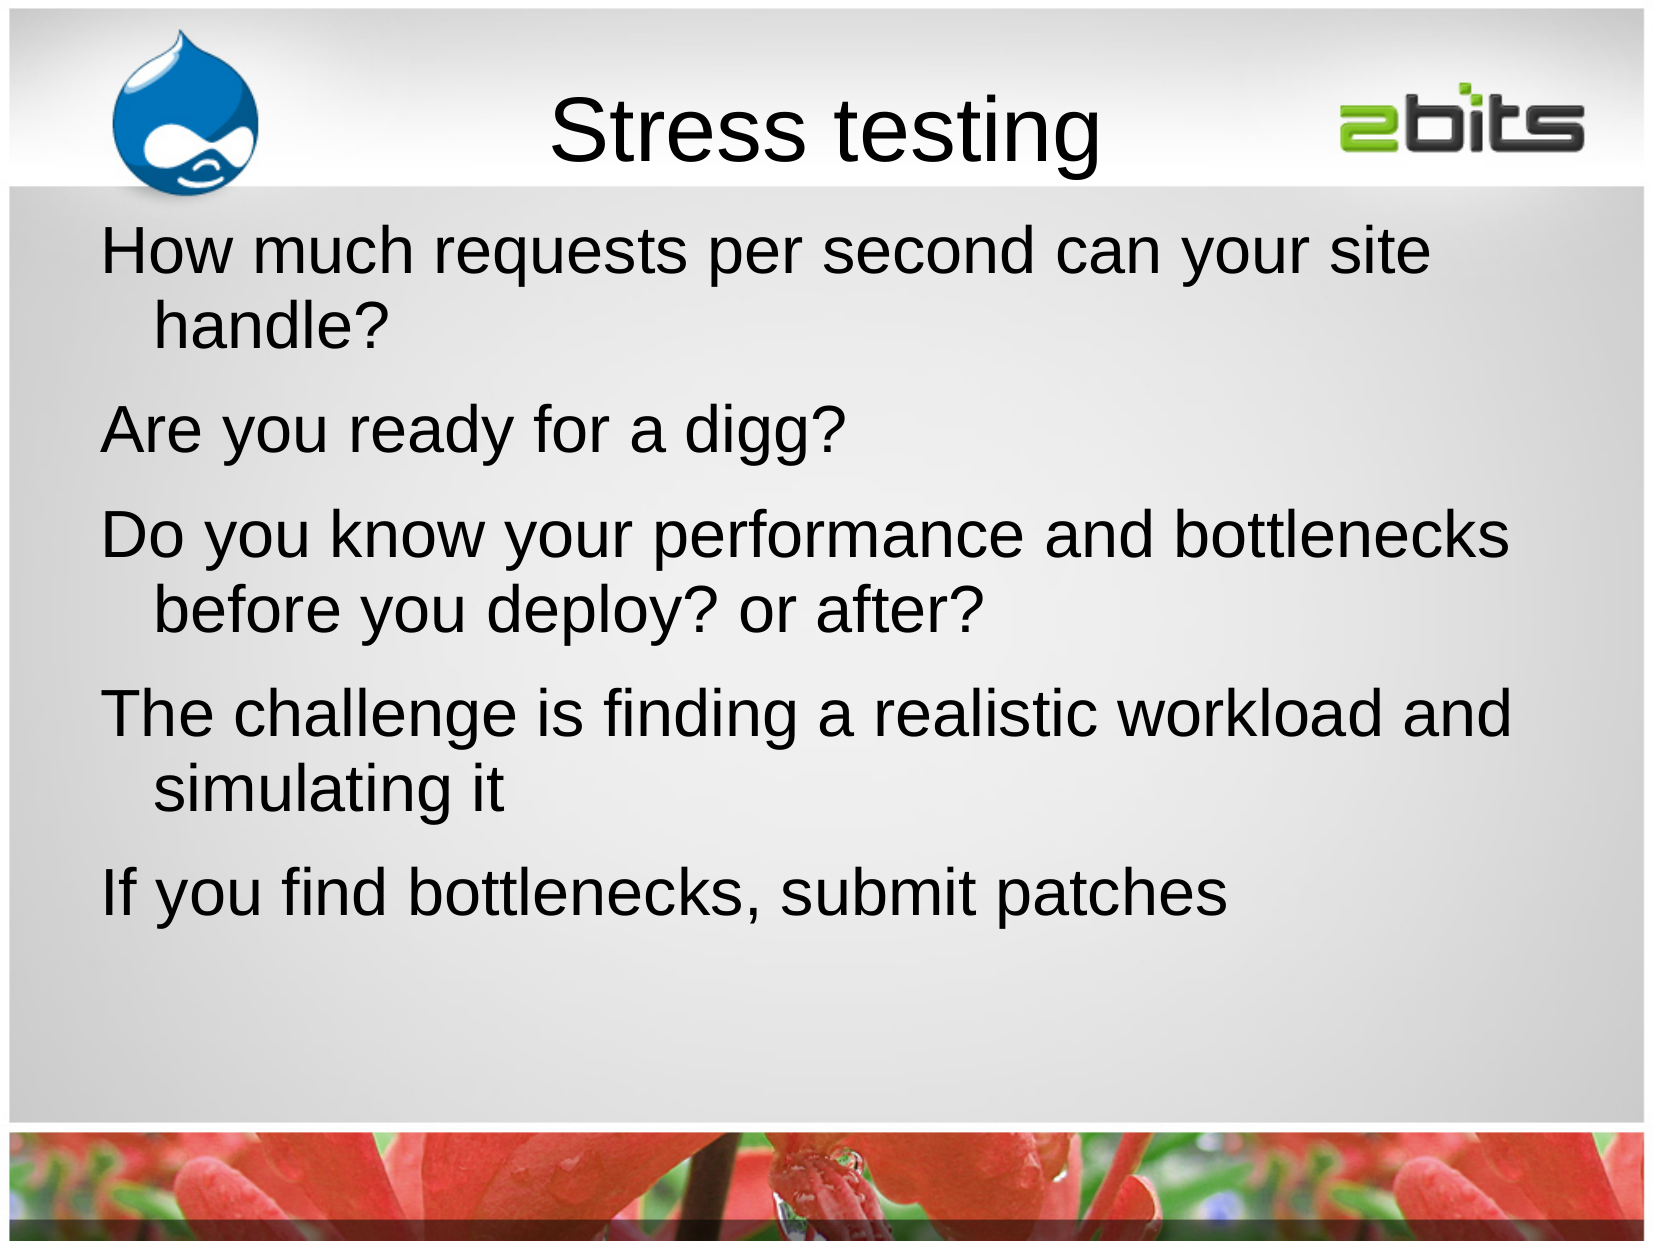

# Stress testing
How much requests per second can your site handle?
Are you ready for a digg?
Do you know your performance and bottlenecks before you deploy? or after?
The challenge is finding a realistic workload and simulating it
If you find bottlenecks, submit patches